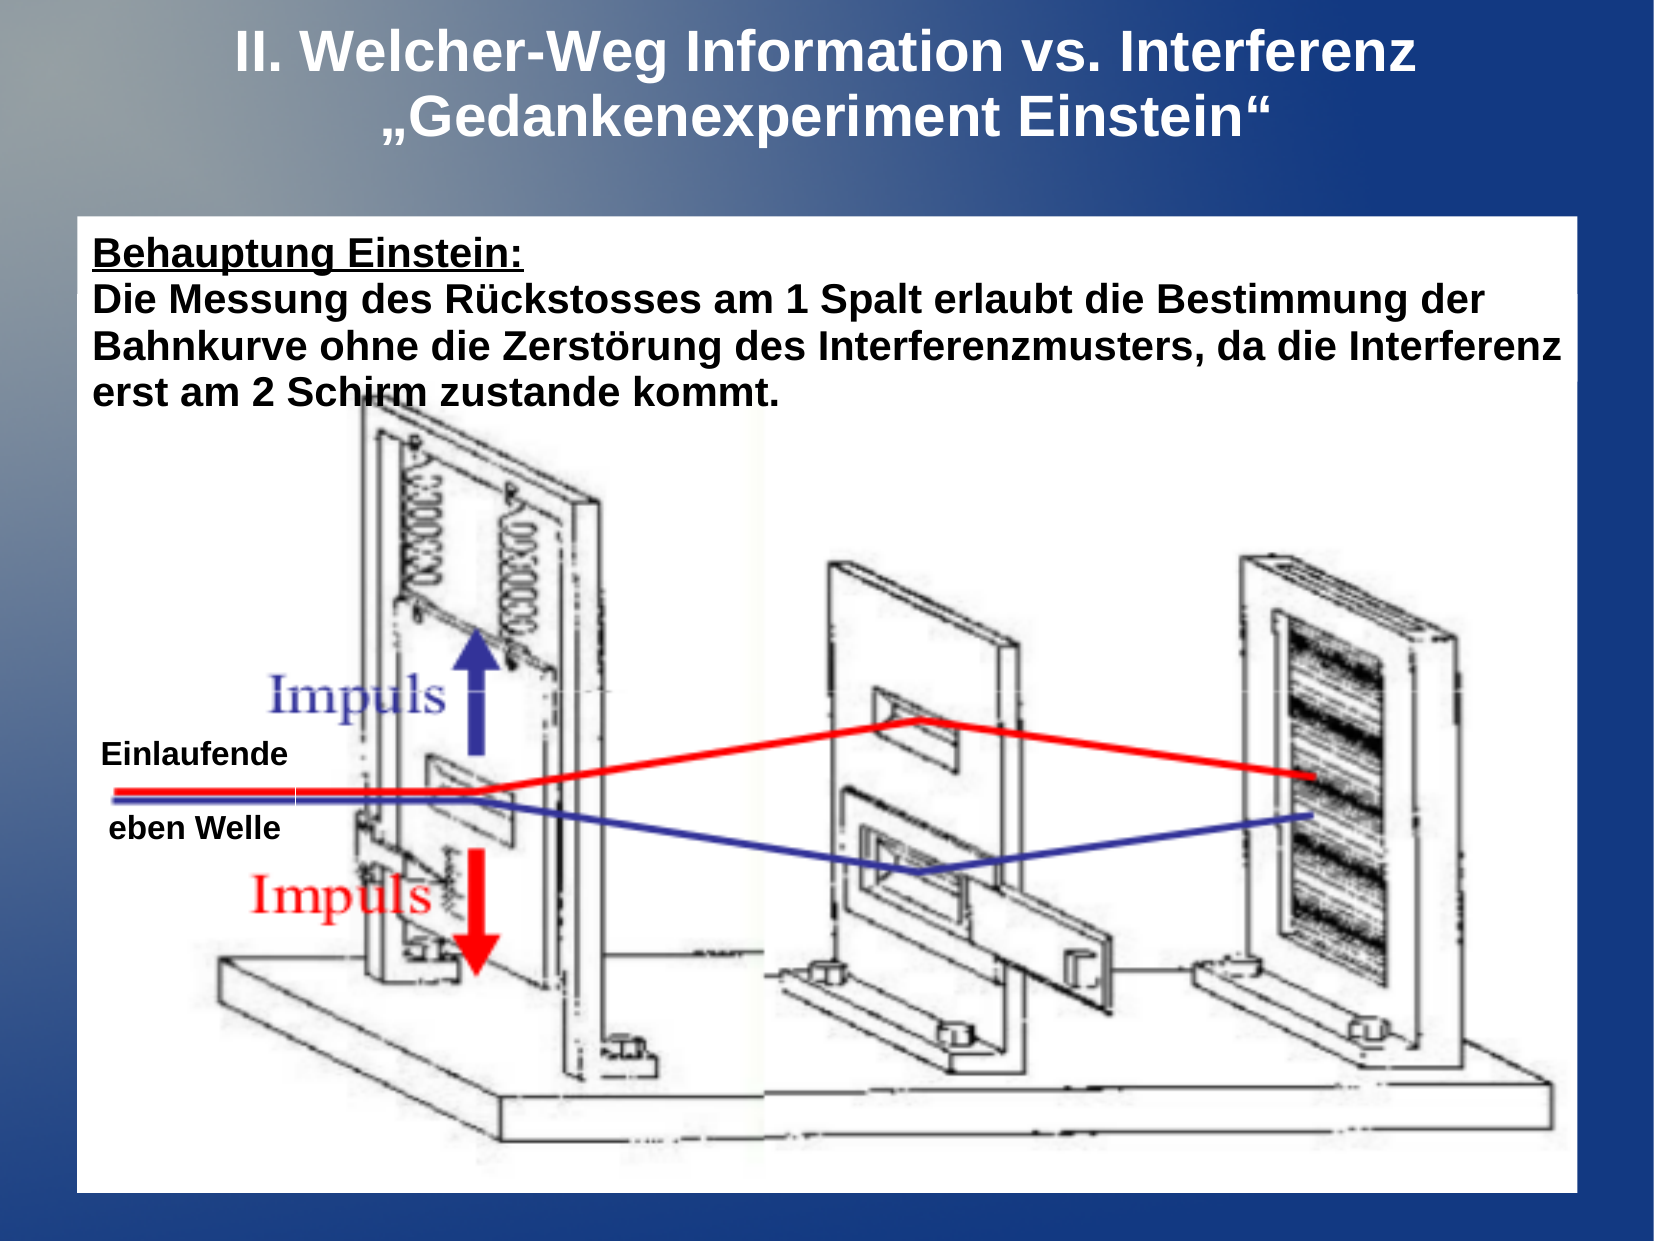

# II. Welcher-Weg Information vs. Interferenz „Gedankenexperiment Einstein“
Behauptung Einstein:
Die Messung des Rückstosses am 1 Spalt erlaubt die Bestimmung der
Bahnkurve ohne die Zerstörung des Interferenzmusters, da die Interferenz
erst am 2 Schirm zustande kommt.
Einlaufende
eben Welle